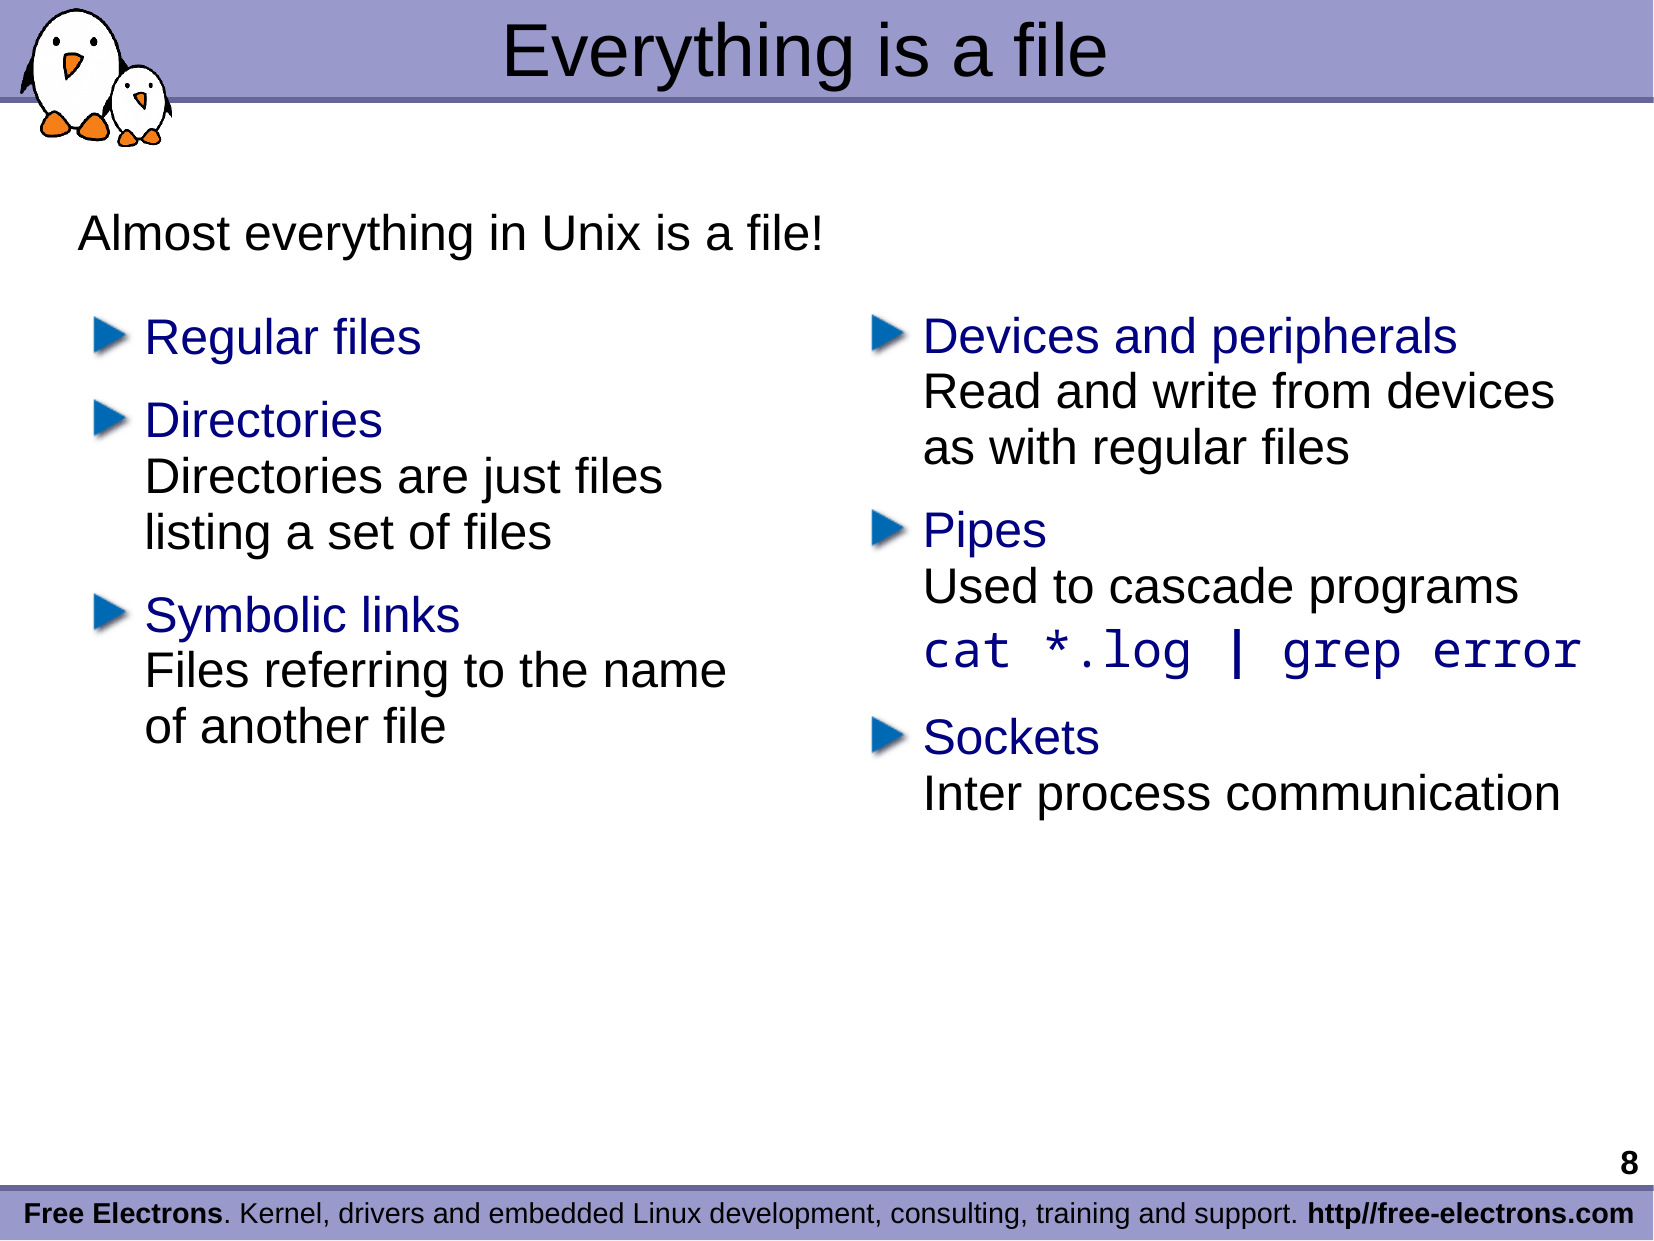

# Everything is a file
Almost everything in Unix is a file!
Devices and peripherals
Read and write from devices as with regular files
Pipes
Used to cascade programs
cat *.log | grep error
Sockets
Inter process communication
Regular files
Directories
Directories are just files listing a set of files
Symbolic links
Files referring to the name of another file